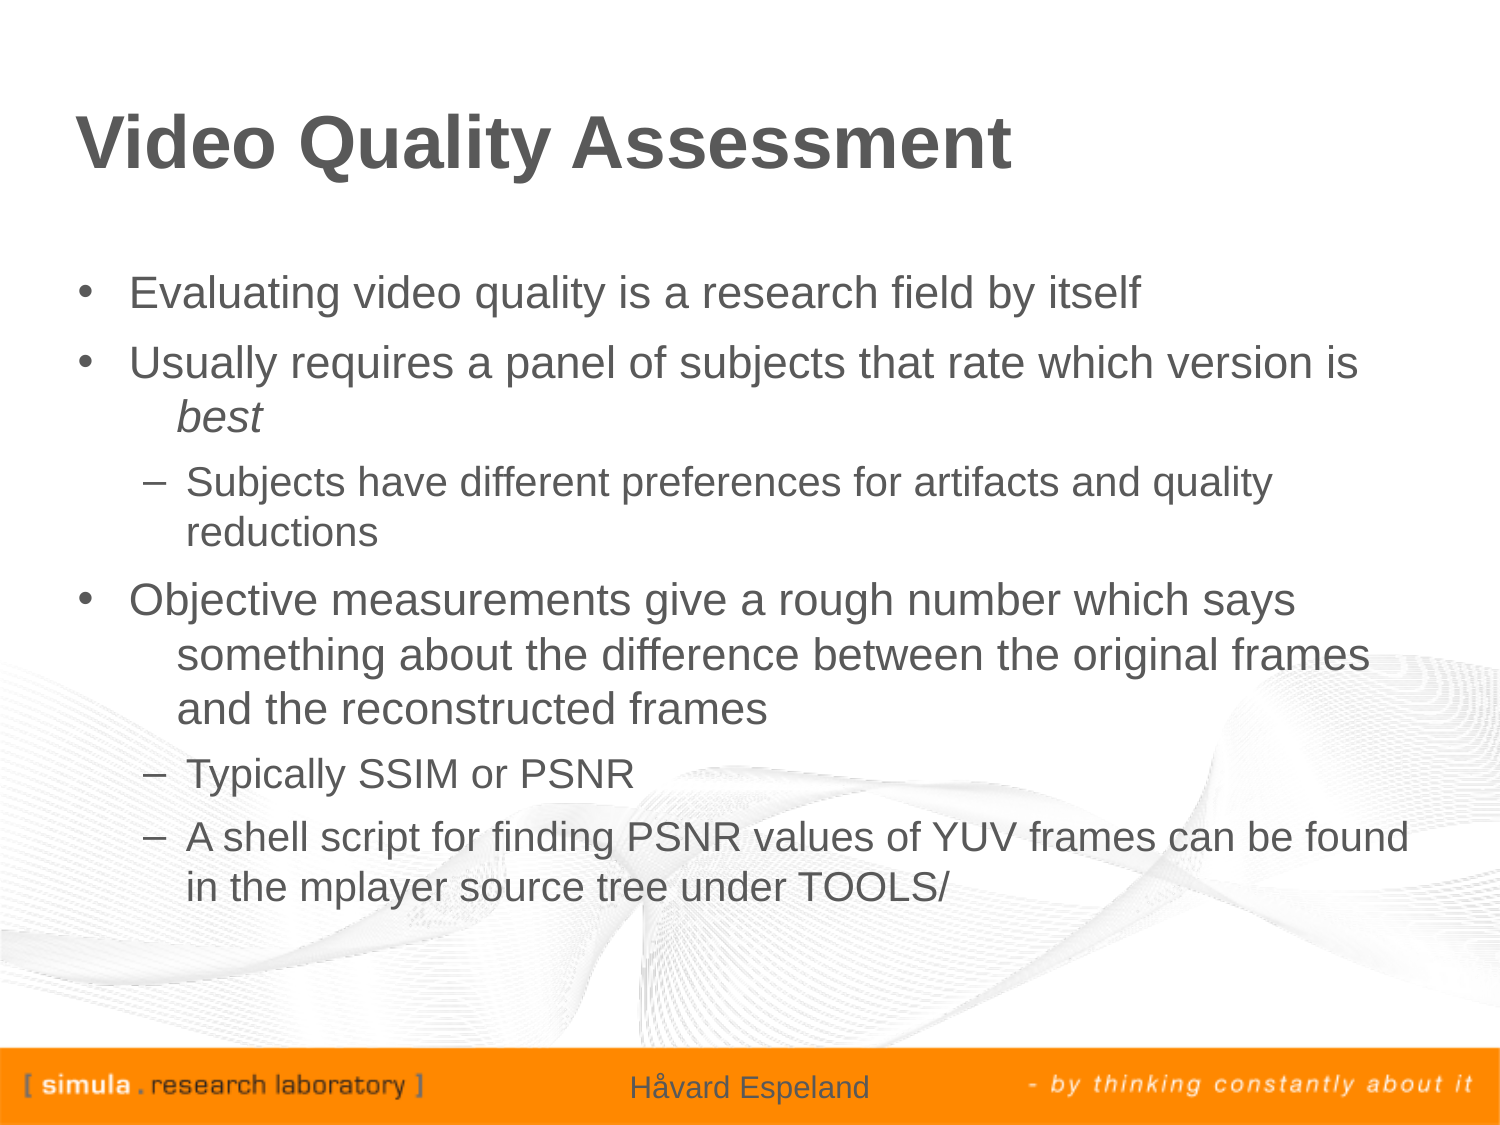

# Video Quality Assessment
Evaluating video quality is a research field by itself
Usually requires a panel of subjects that rate which version is best
Subjects have different preferences for artifacts and quality reductions
Objective measurements give a rough number which says something about the difference between the original frames and the reconstructed frames
Typically SSIM or PSNR
A shell script for finding PSNR values of YUV frames can be found in the mplayer source tree under TOOLS/